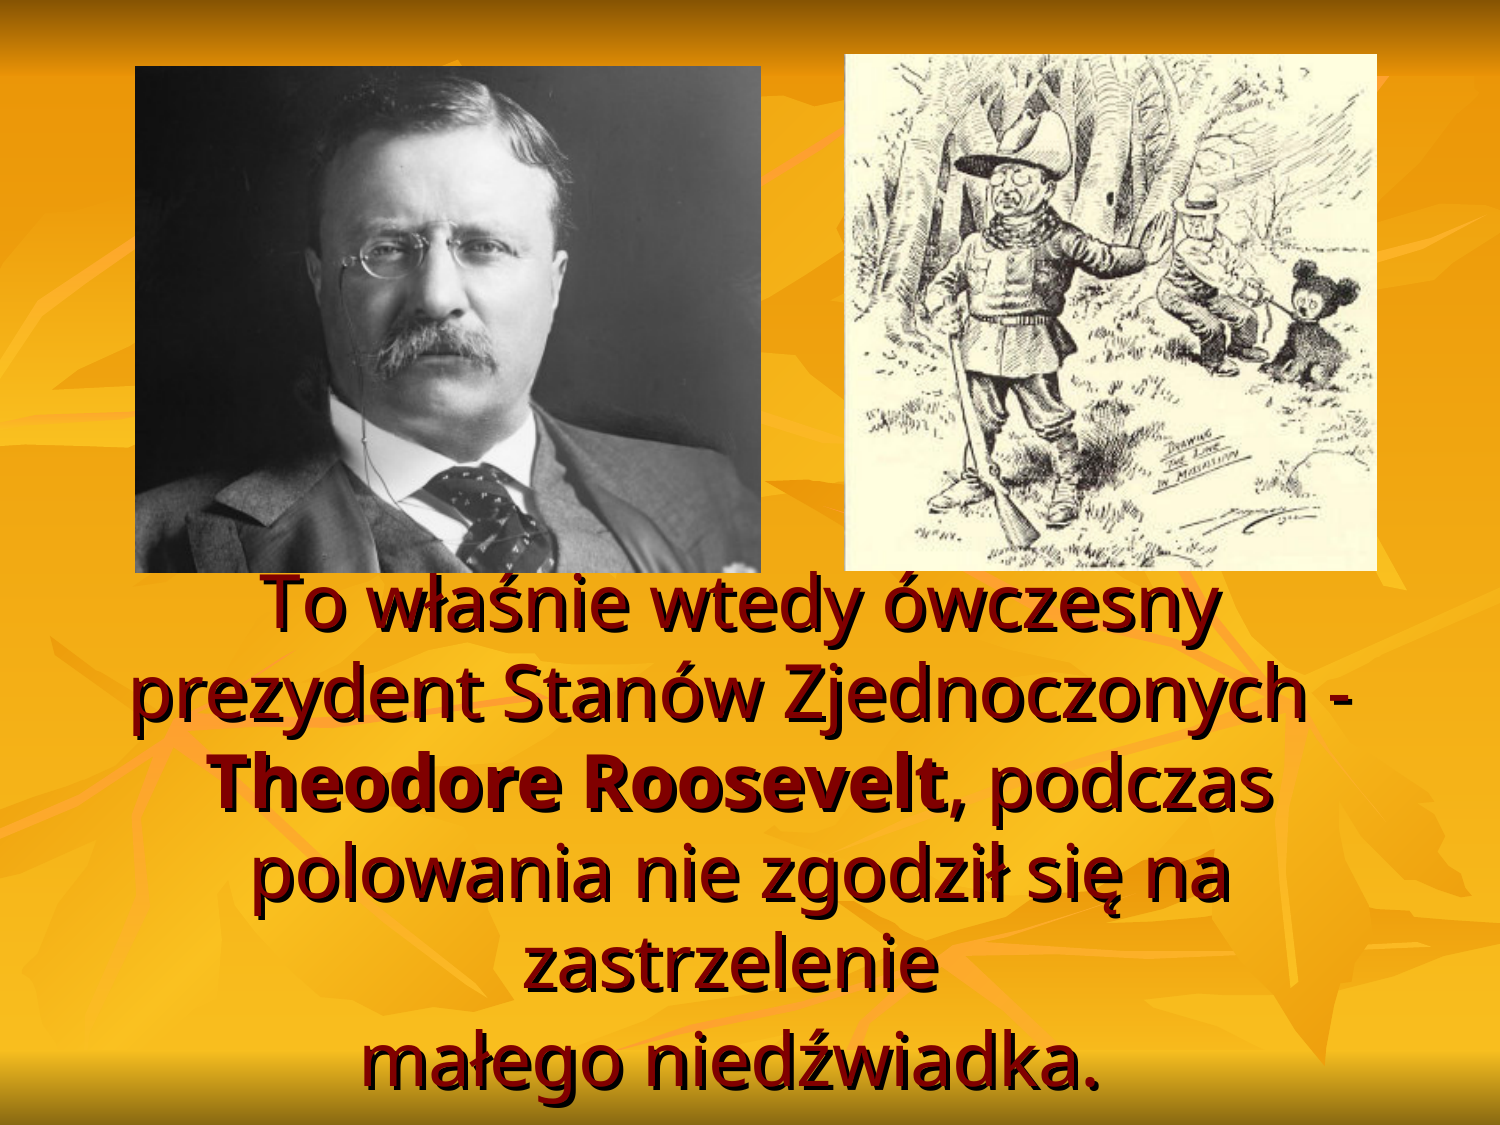

# To właśnie wtedy ówczesny prezydent Stanów Zjednoczonych - Theodore Roosevelt, podczas polowania nie zgodził się na zastrzelenie małego niedźwiadka.